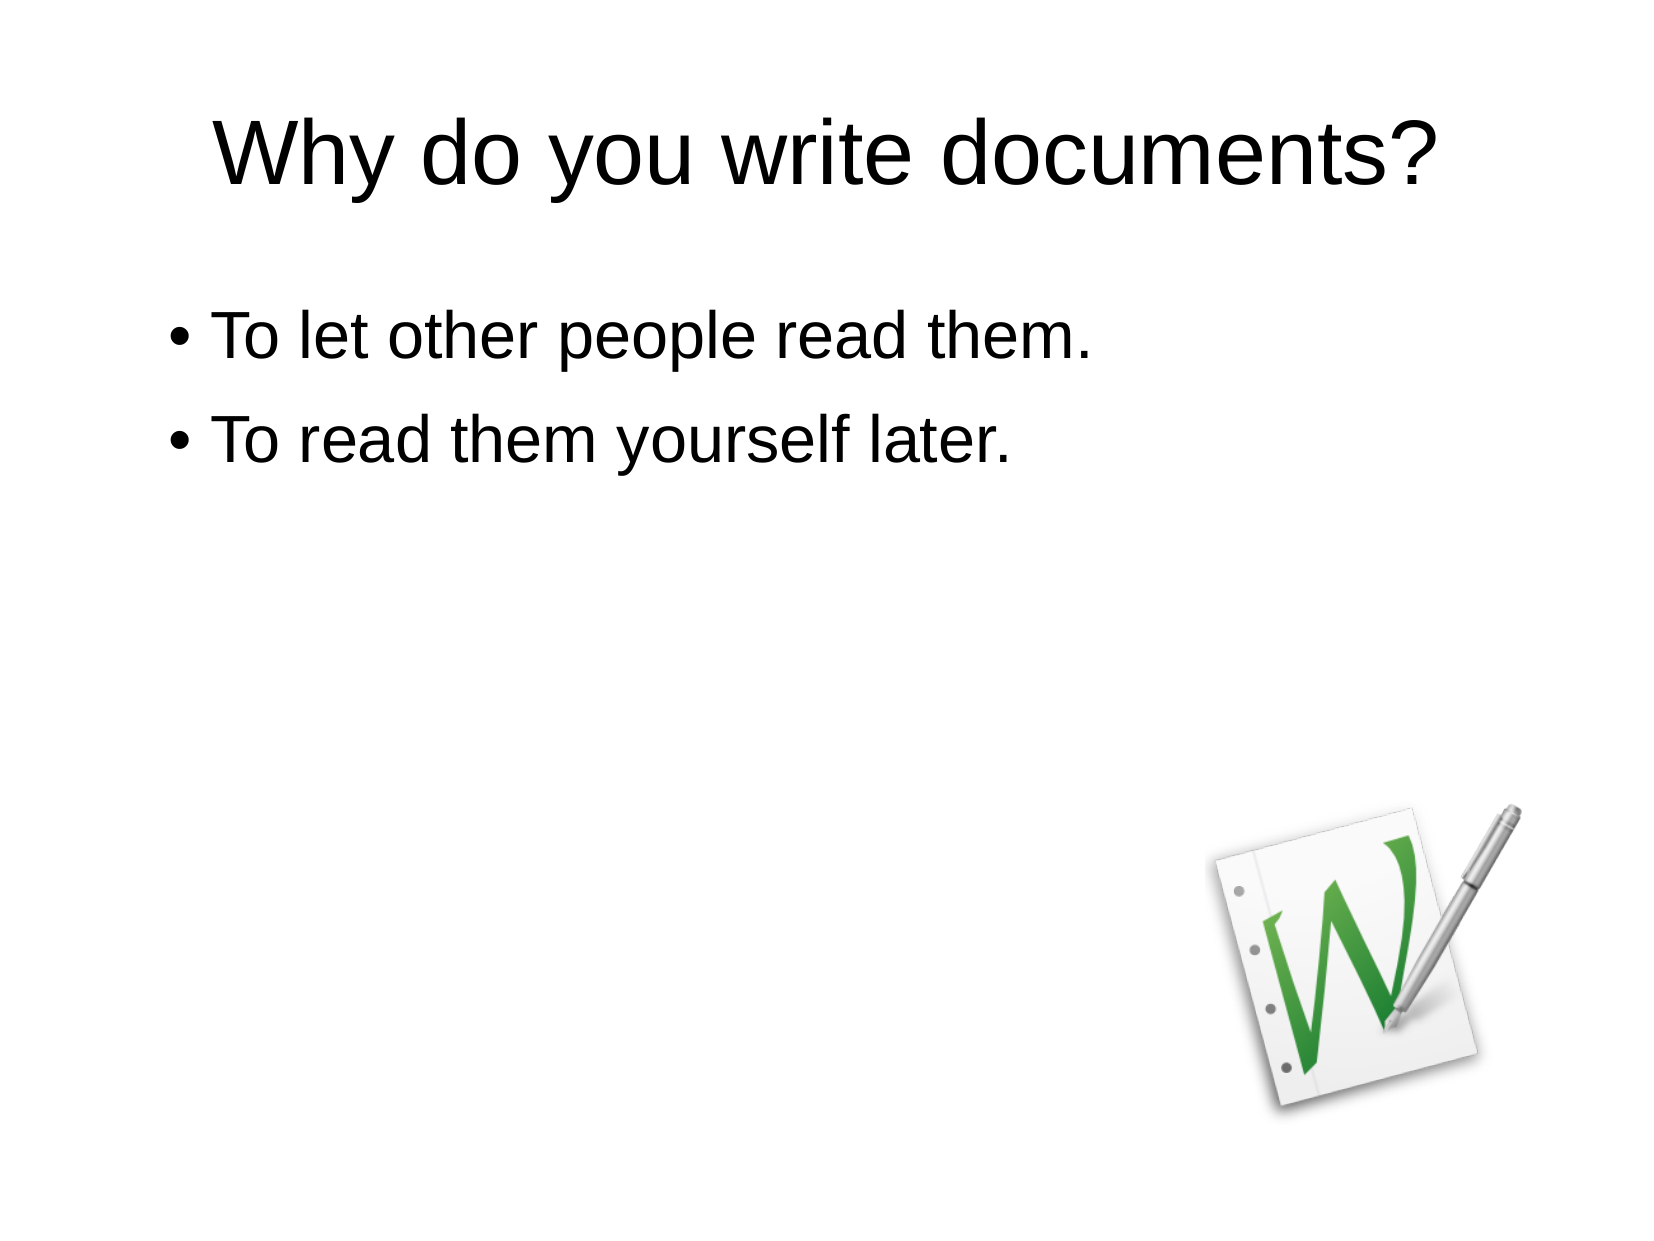

Why do you write documents?
• To let other people read them.
• To read them yourself later.